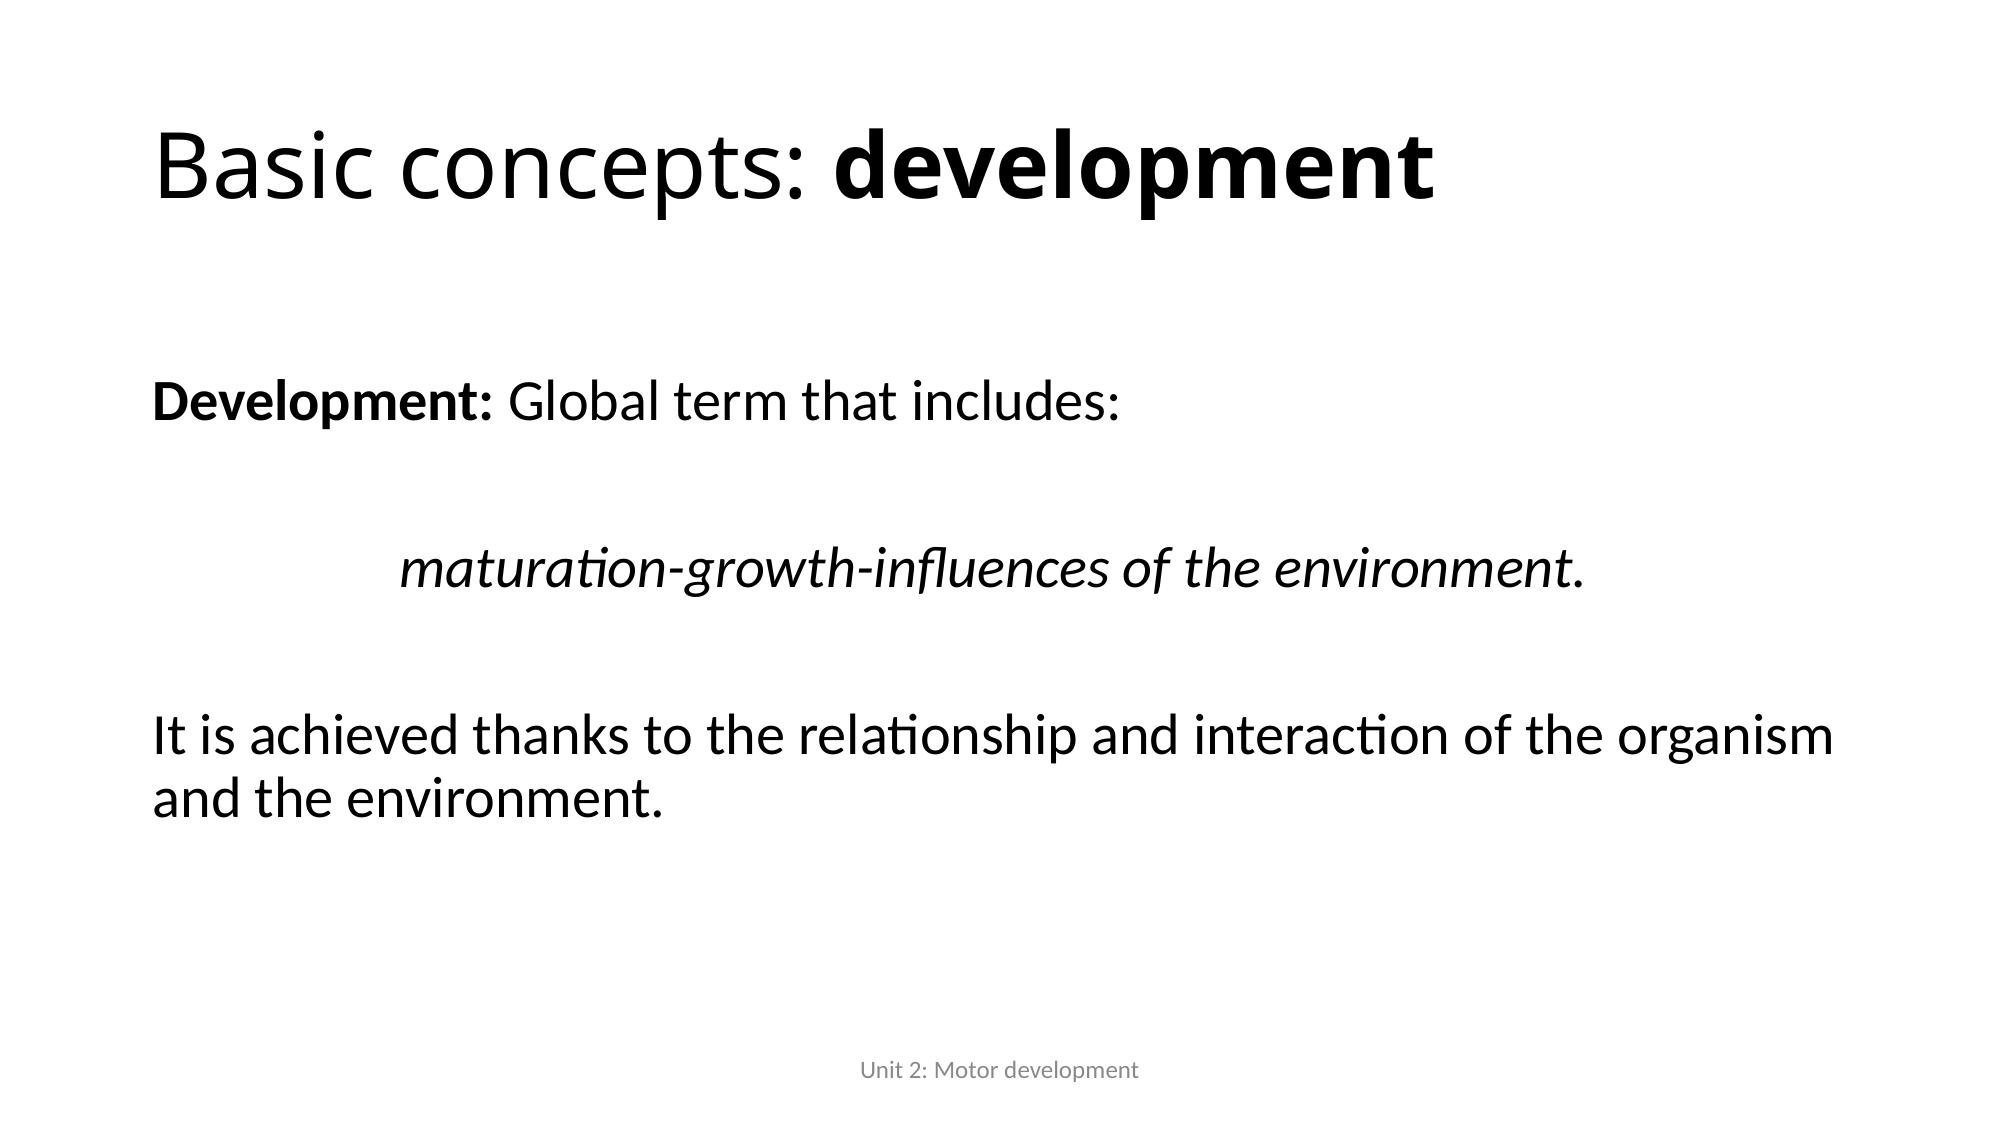

# Basic concepts: development
Development: Global term that includes:
maturation-growth-influences of the environment.
It is achieved thanks to the relationship and interaction of the organism and the environment.
Unit 2: Motor development